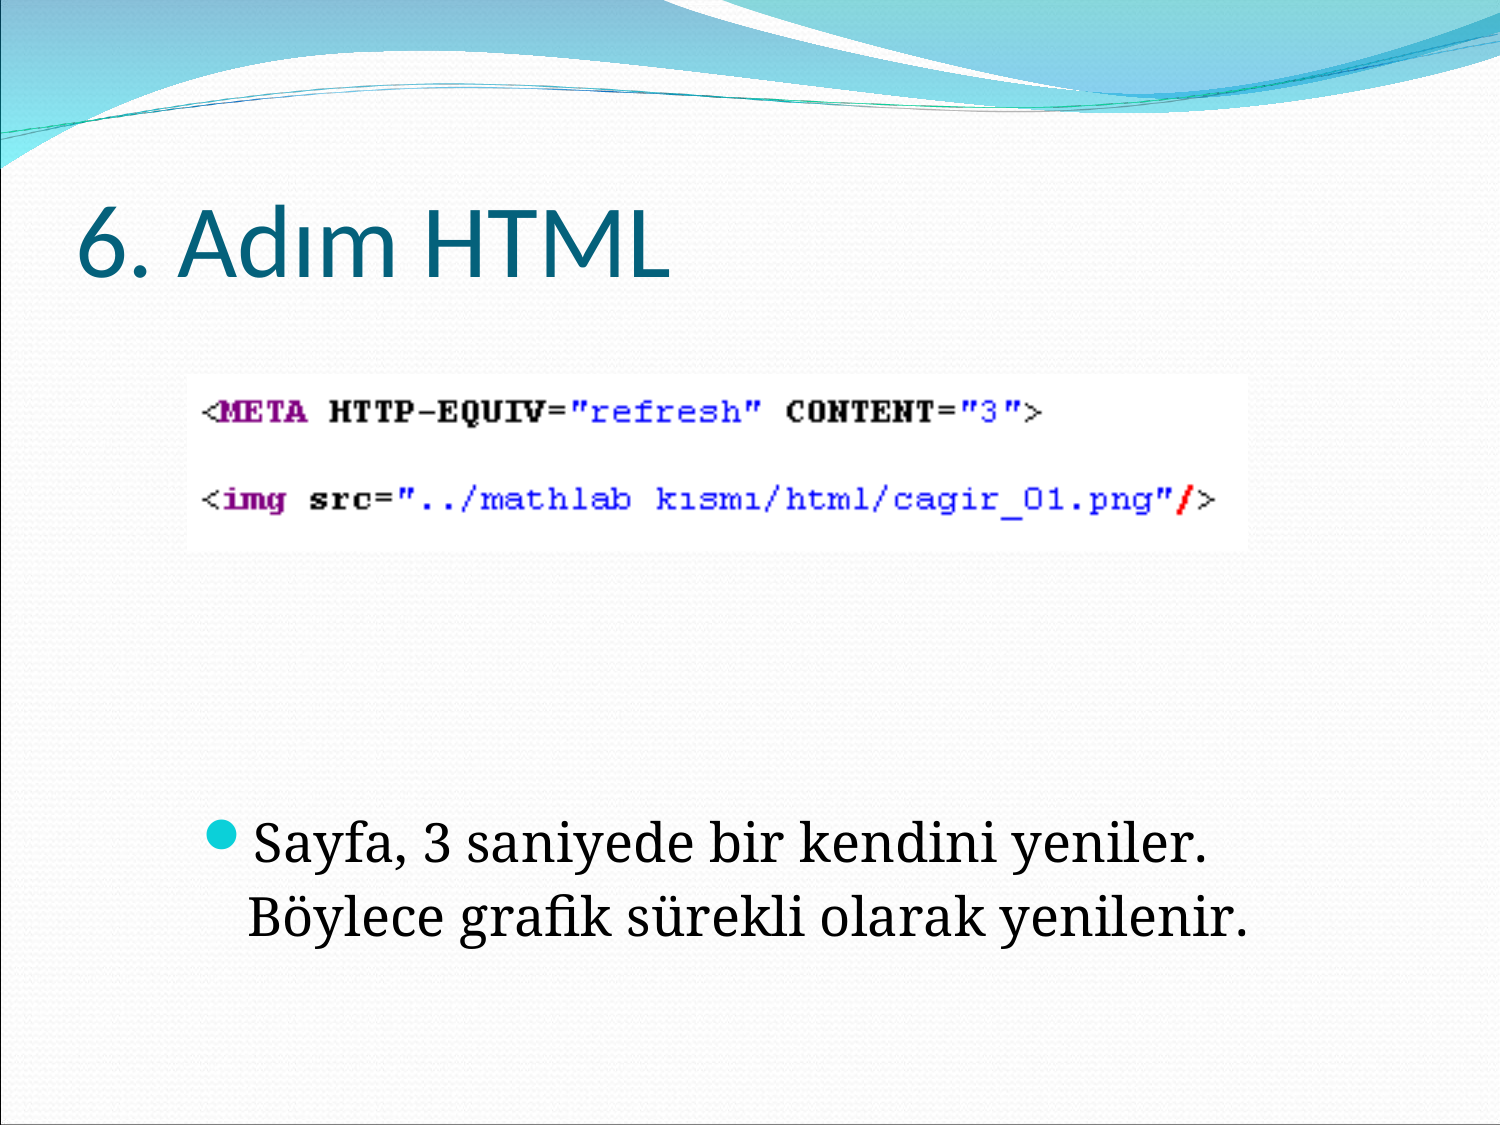

# 6. Adım HTML
Sayfa, 3 saniyede bir kendini yeniler. Böylece grafik sürekli olarak yenilenir.